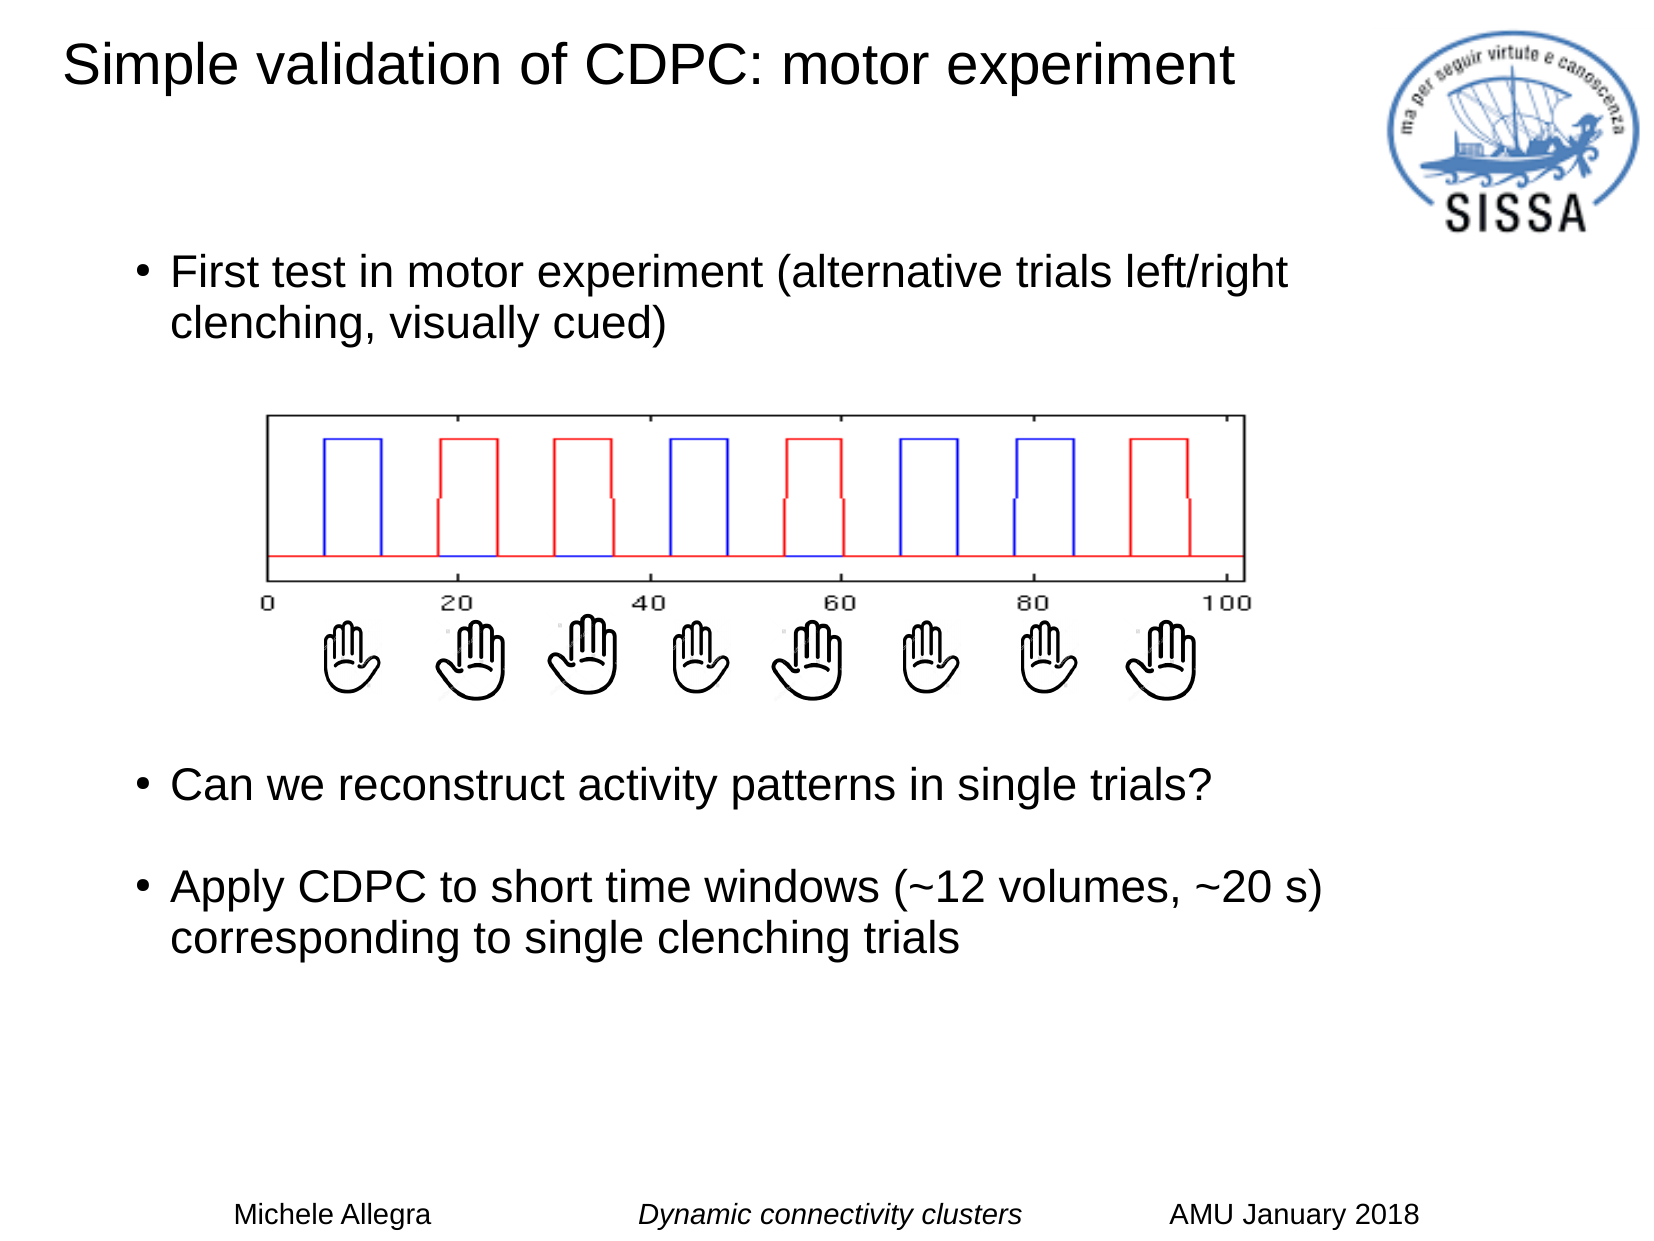

# Simple validation of CDPC: motor experiment
First test in motor experiment (alternative trials left/right clenching, visually cued)
Can we reconstruct activity patterns in single trials?
Apply CDPC to short time windows (~12 volumes, ~20 s) corresponding to single clenching trials
Michele Allegra Dynamic connectivity clusters AMU January 2018